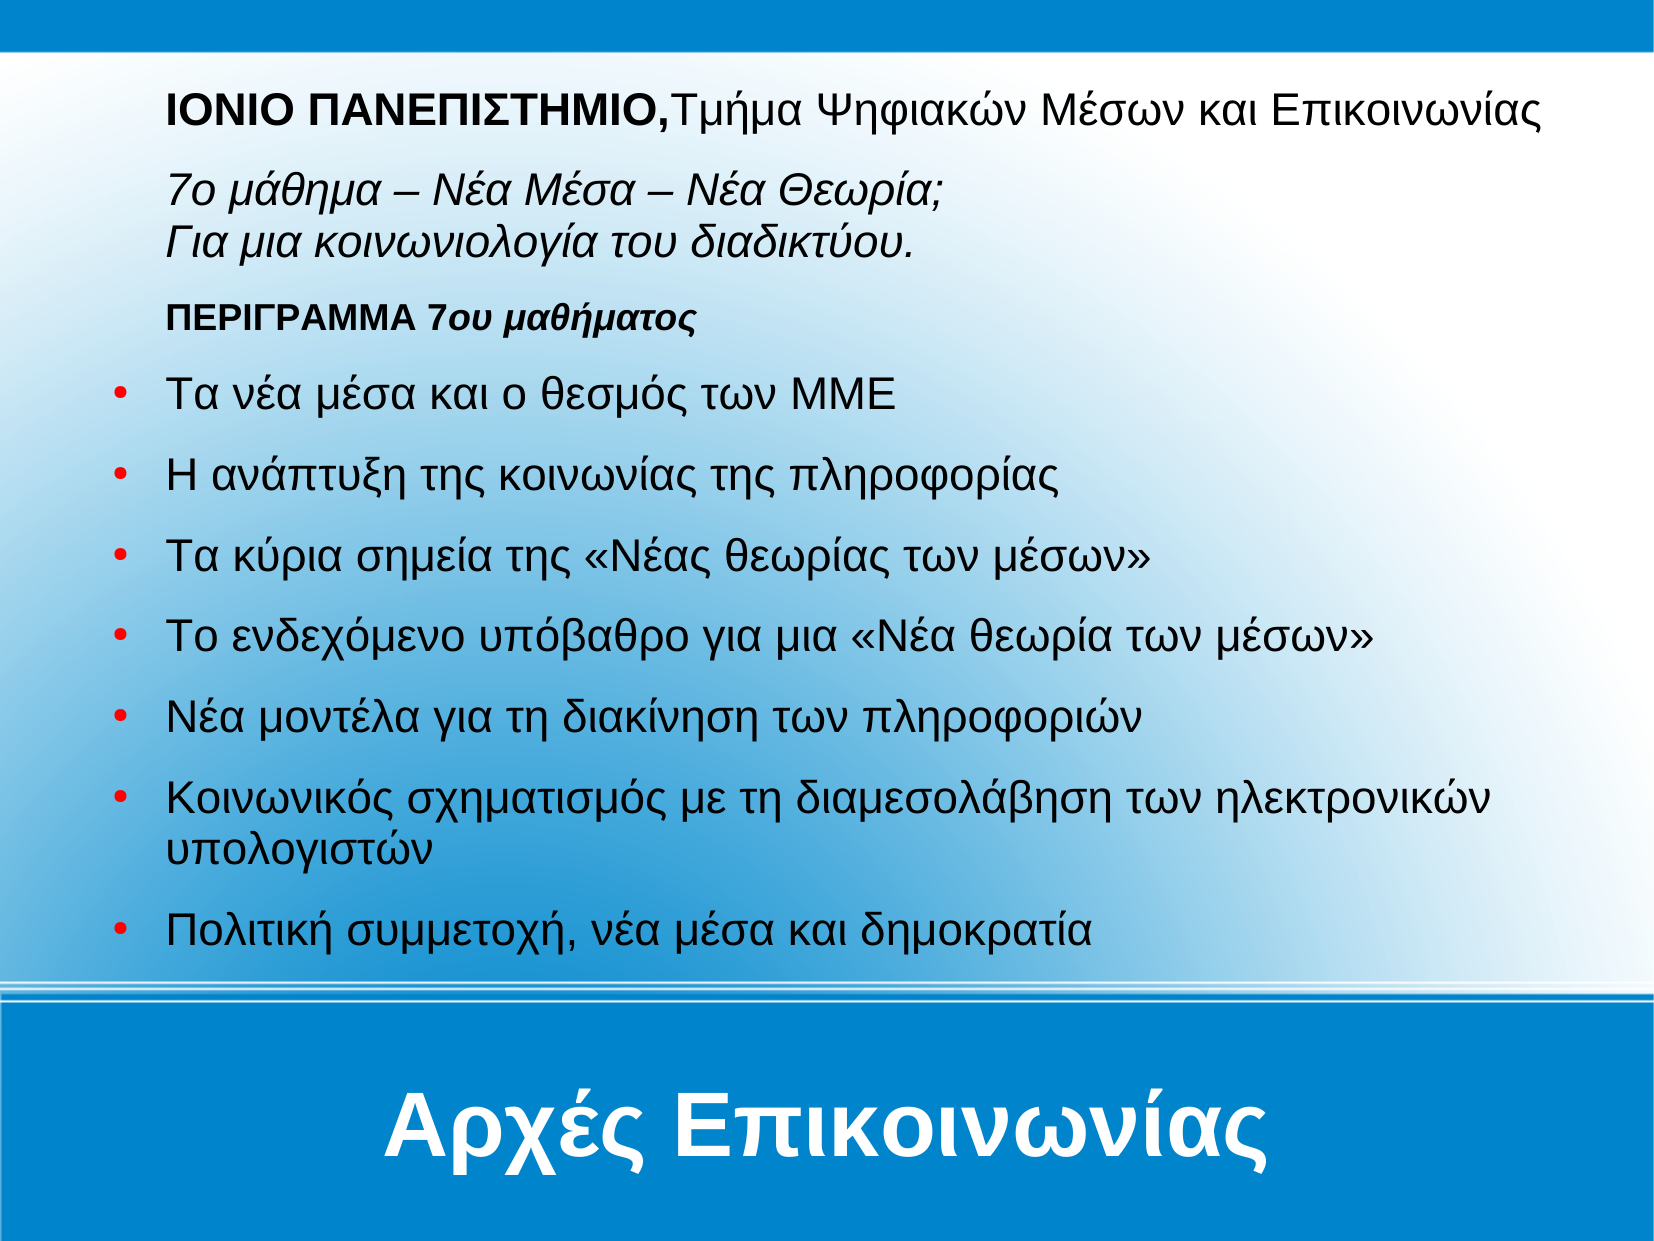

ΙΟΝΙΟ ΠΑΝΕΠΙΣΤΗΜΙΟ,Τμήμα Ψηφιακών Μέσων και Επικοινωνίας
7ο μάθημα – Νέα Μέσα – Νέα Θεωρία;
Για μια κοινωνιολογία του διαδικτύου.
ΠΕΡΙΓΡΑΜΜΑ 7ου μαθήματος
Τα νέα μέσα και ο θεσμός των ΜΜΕ
Η ανάπτυξη της κοινωνίας της πληροφορίας
Τα κύρια σημεία της «Νέας θεωρίας των μέσων»
Το ενδεχόμενο υπόβαθρο για μια «Νέα θεωρία των μέσων»
Νέα μοντέλα για τη διακίνηση των πληροφοριών
Κοινωνικός σχηματισμός με τη διαμεσολάβηση των ηλεκτρονικών υπολογιστών
Πολιτική συμμετοχή, νέα μέσα και δημοκρατία
# Αρχές Επικοινωνίας